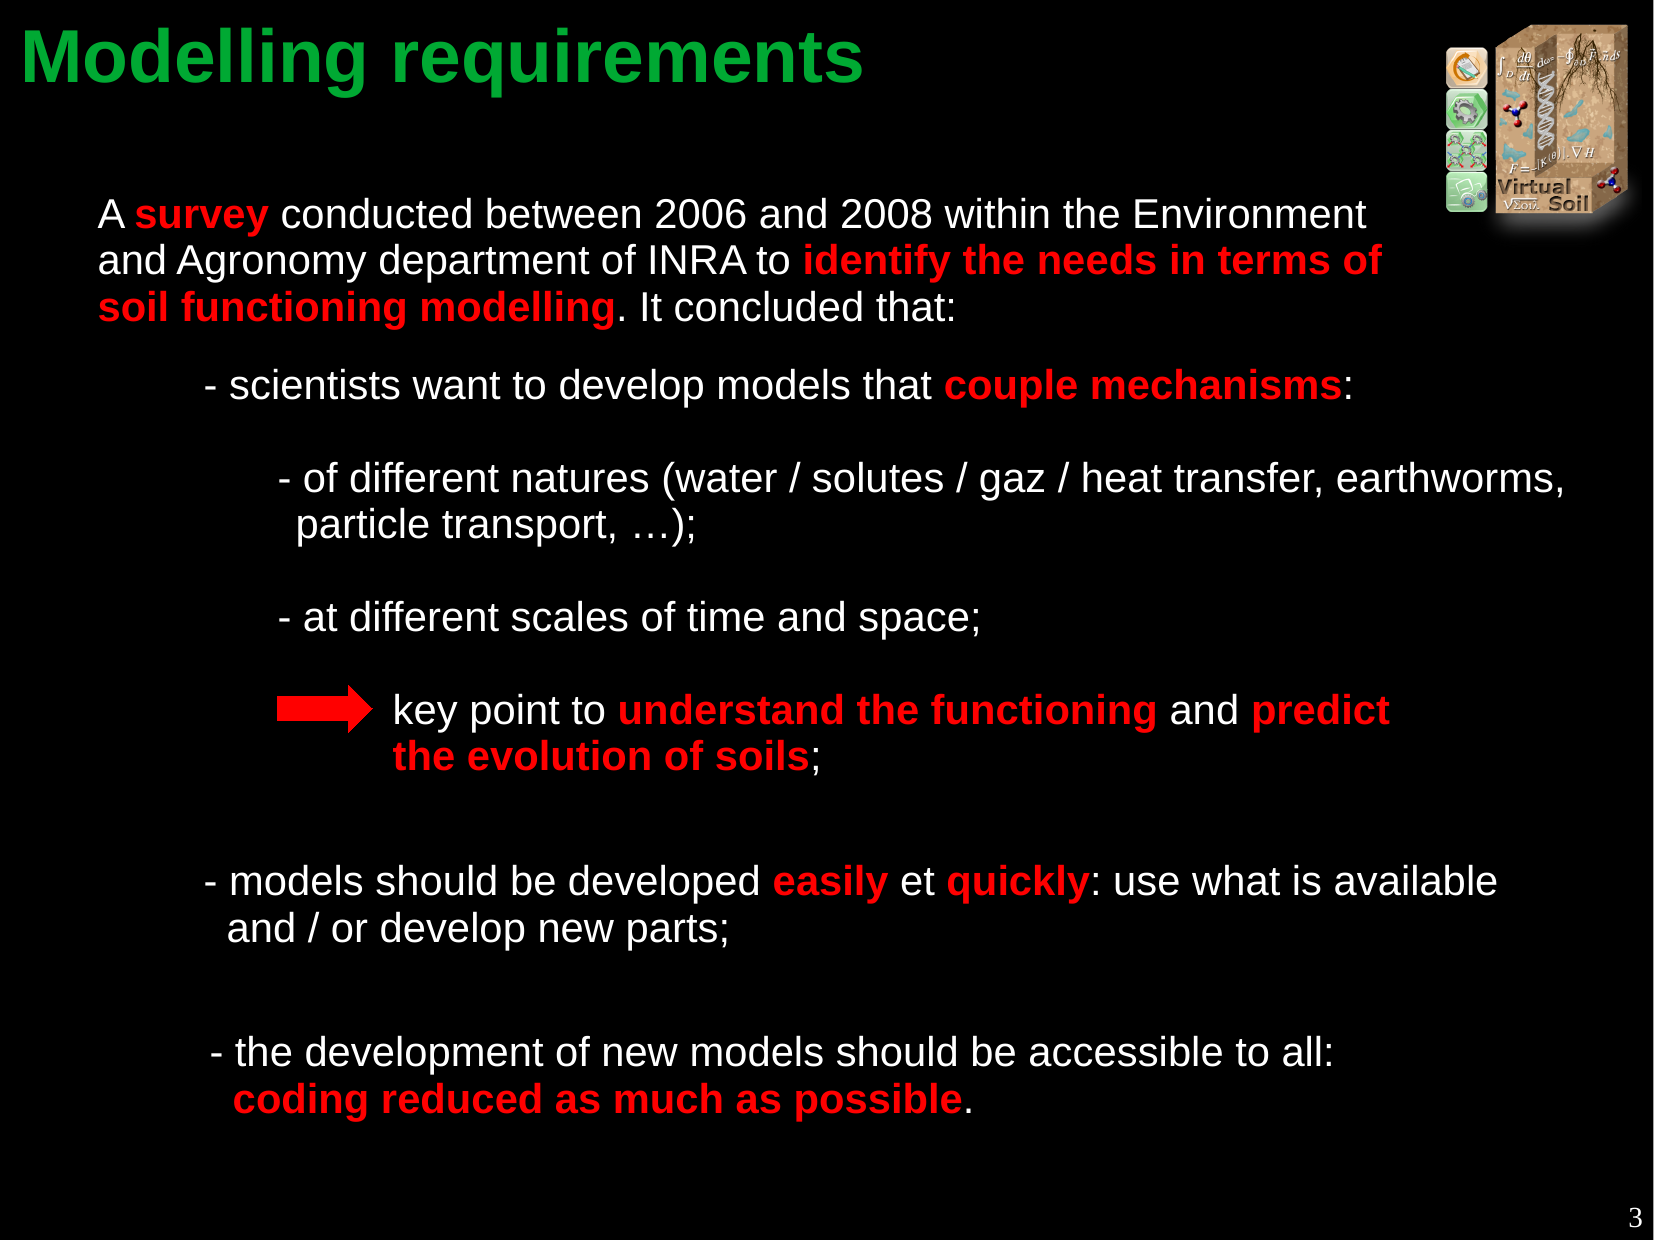

Modelling requirements
A survey conducted between 2006 and 2008 within the Environment
and Agronomy department of INRA to identify the needs in terms of
soil functioning modelling. It concluded that:
- scientists want to develop models that couple mechanisms:
	- of different natures (water / solutes / gaz / heat transfer, earthworms, particle transport, …);
	- at different scales of time and space;
key point to understand the functioning and predict the evolution of soils;
- models should be developed easily et quickly: use what is available
 and / or develop new parts;
- the development of new models should be accessible to all:
 coding reduced as much as possible.
3